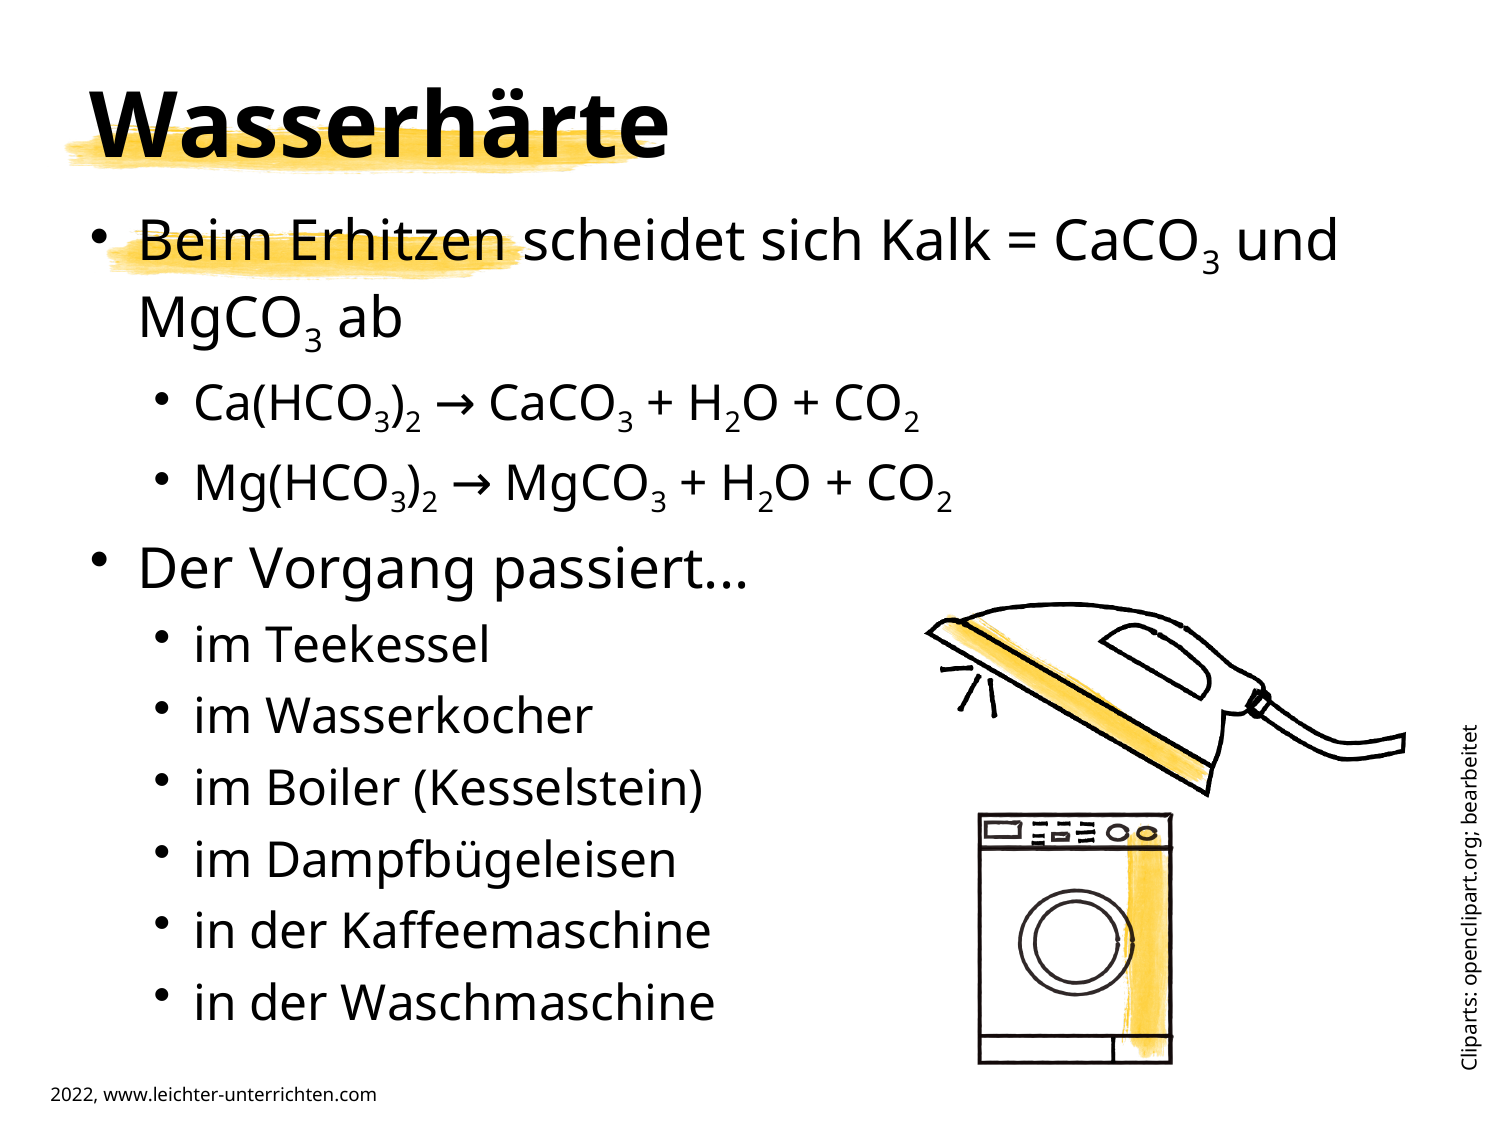

# Wasserhärte
Beim Erhitzen scheidet sich Kalk = CaCO3 und MgCO3 ab
Ca(HCO3)2 → CaCO3 + H2O + CO2
Mg(HCO3)2 → MgCO3 + H2O + CO2
Der Vorgang passiert...
im Teekessel
im Wasserkocher
im Boiler (Kesselstein)
im Dampfbügeleisen
in der Kaffeemaschine
in der Waschmaschine
Cliparts: openclipart.org; bearbeitet